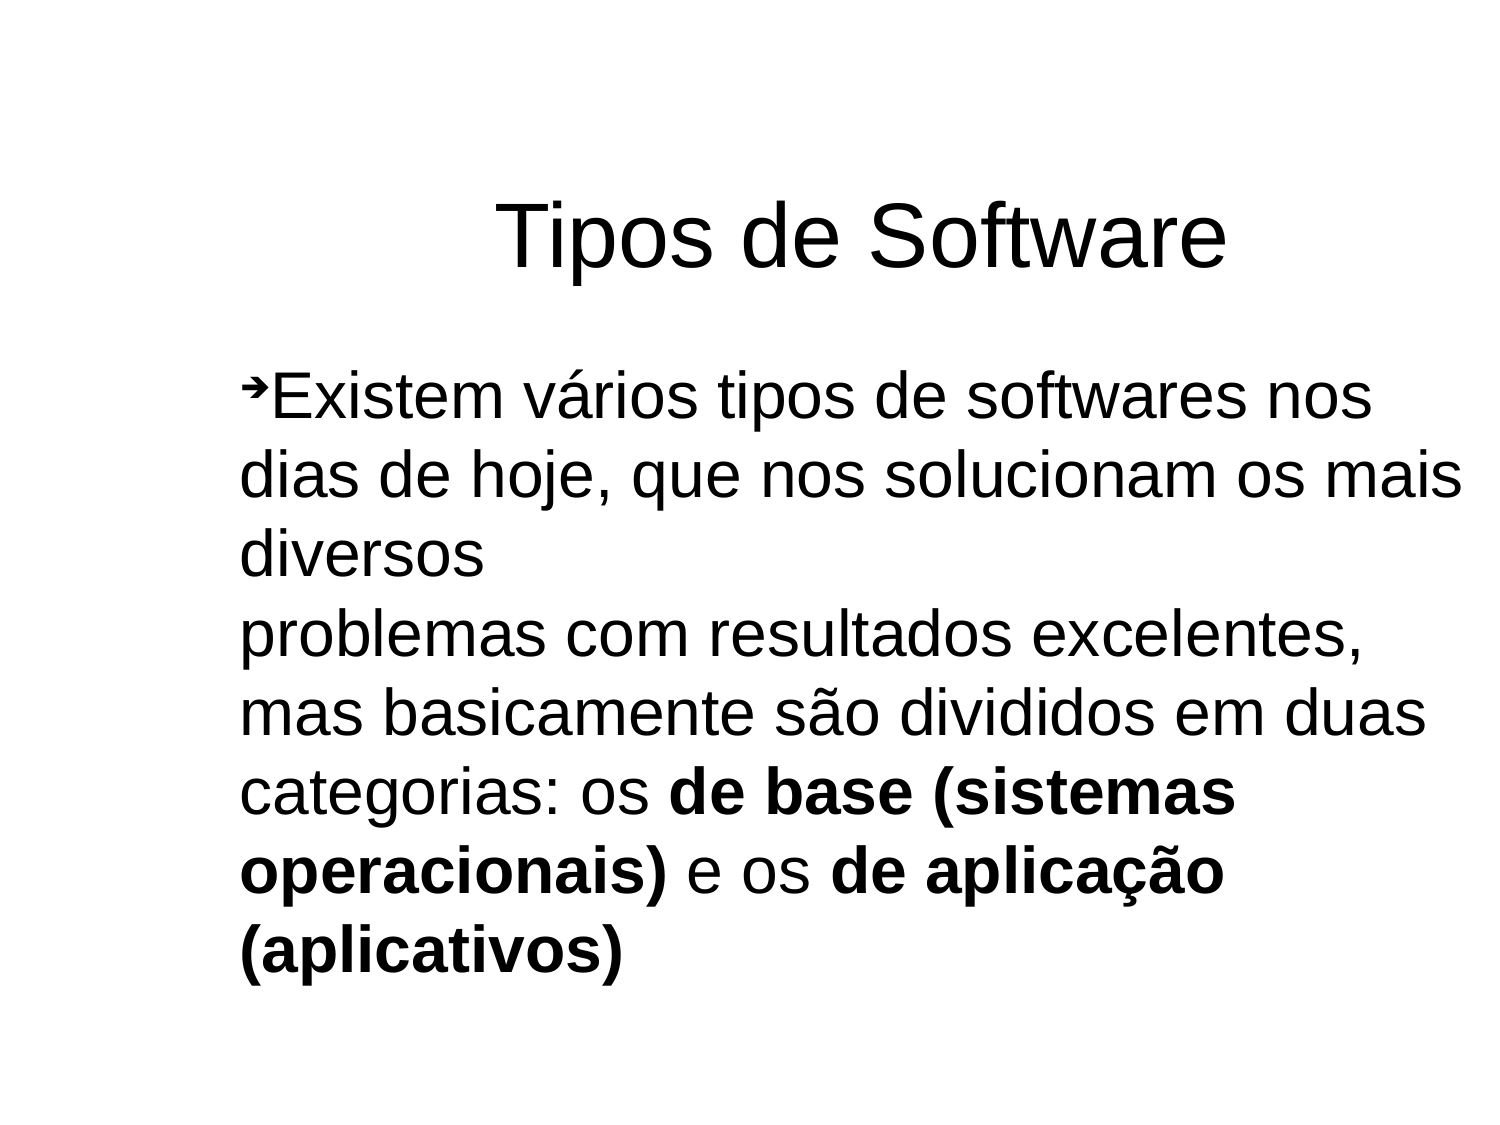

# Tipos de Software
Existem vários tipos de softwares nos dias de hoje, que nos solucionam os mais diversos
problemas com resultados excelentes, mas basicamente são divididos em duas categorias: os de base (sistemas operacionais) e os de aplicação (aplicativos)